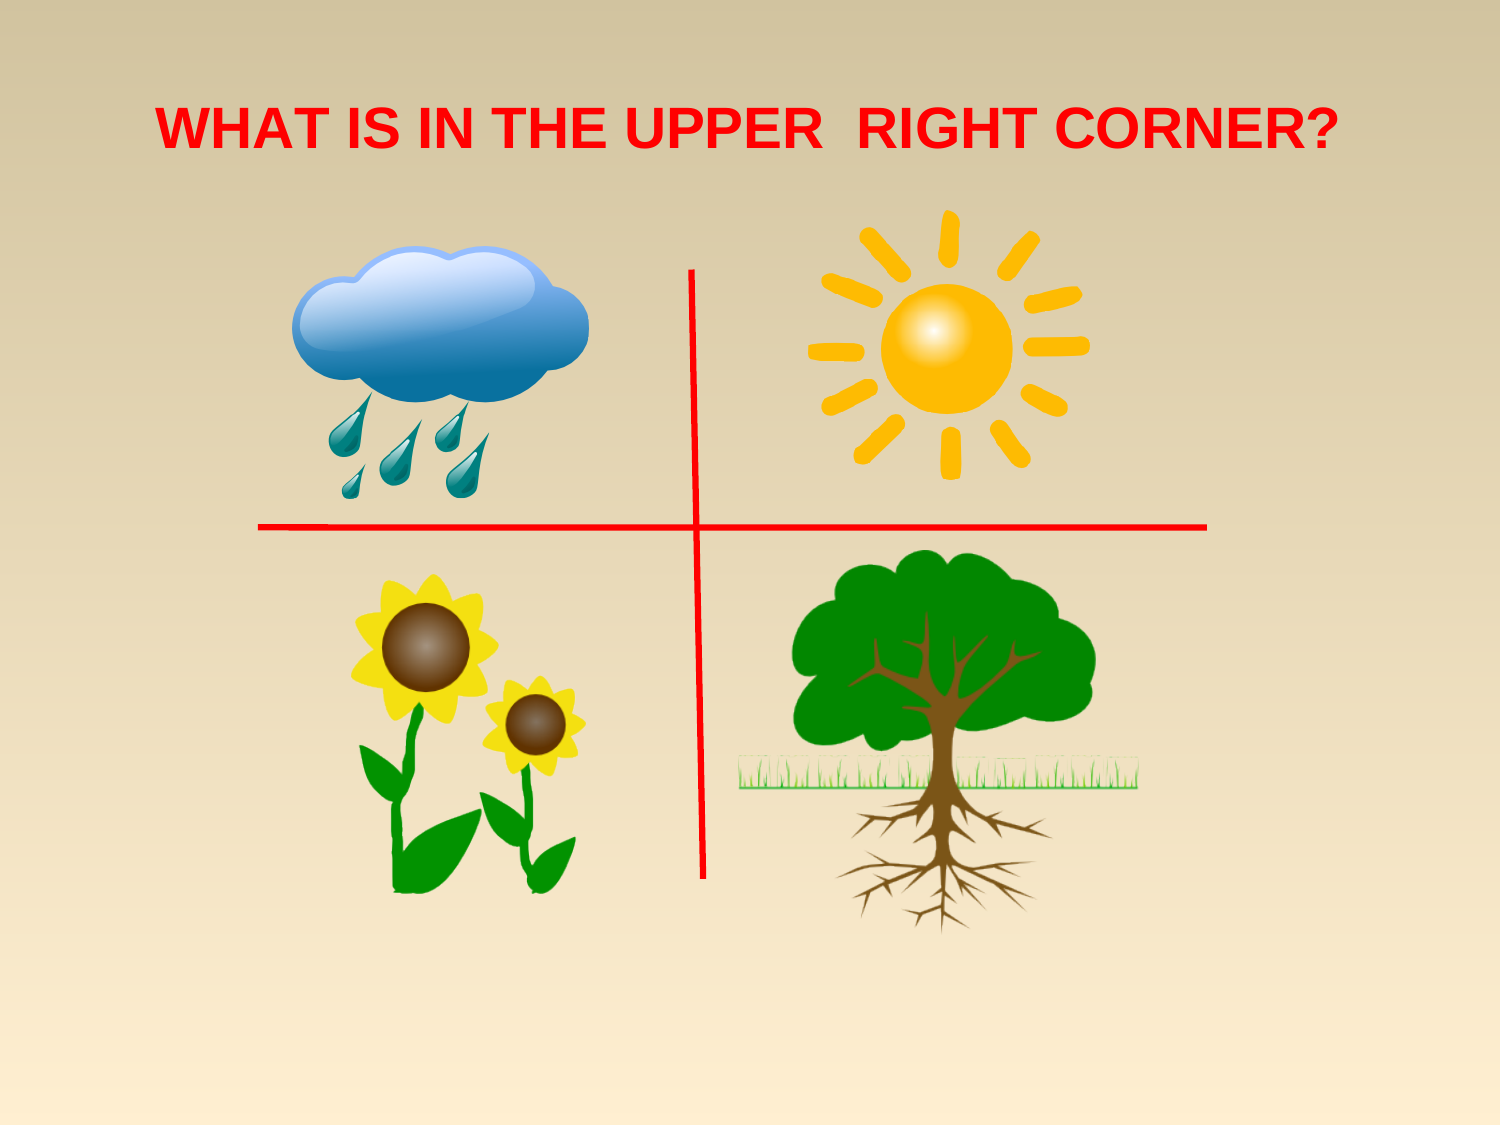

WHAT IS IN THE UPPER RIGHT CORNER?